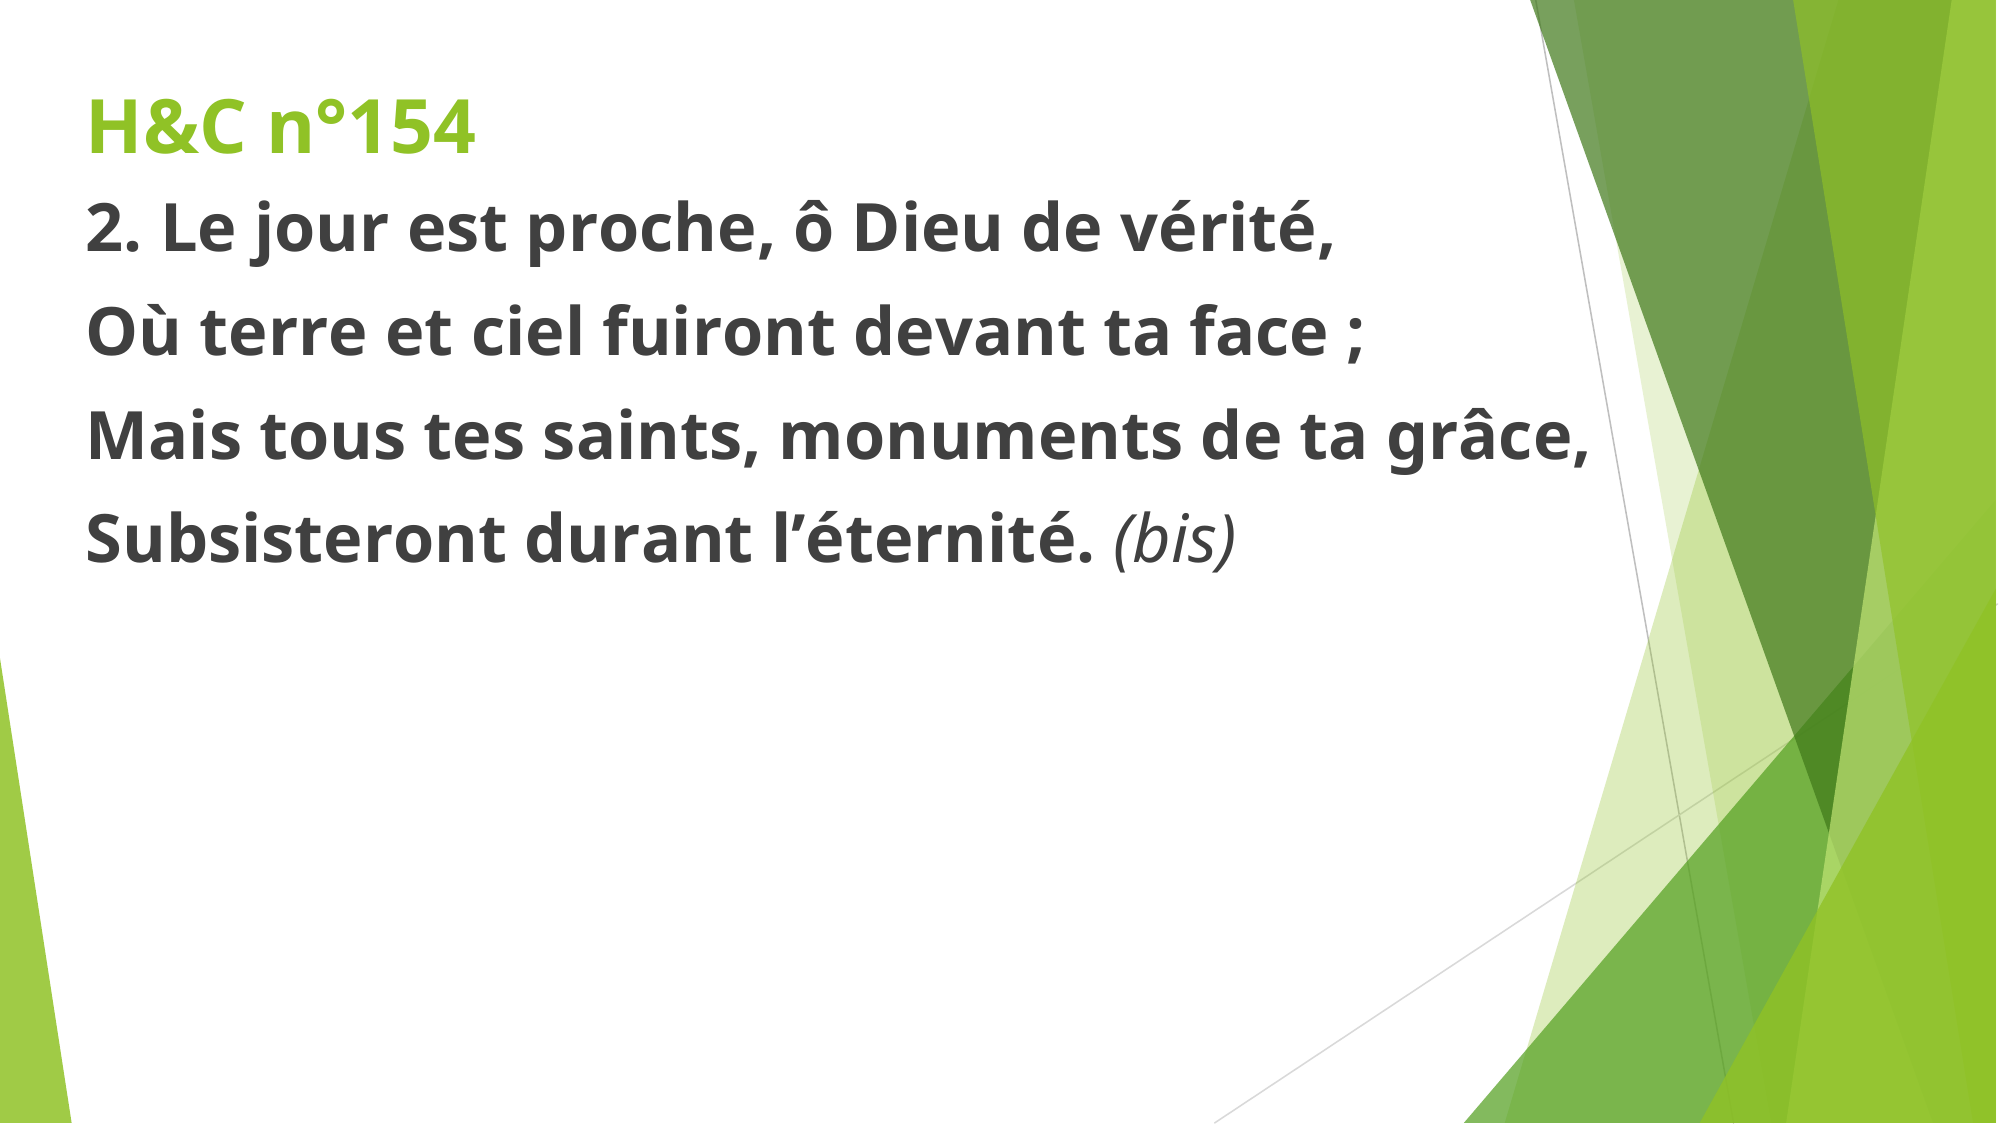

H&C n°154
2. Le jour est proche, ô Dieu de vérité,
Où terre et ciel fuiront devant ta face ;
Mais tous tes saints, monuments de ta grâce,
Subsisteront durant l’éternité. (bis)